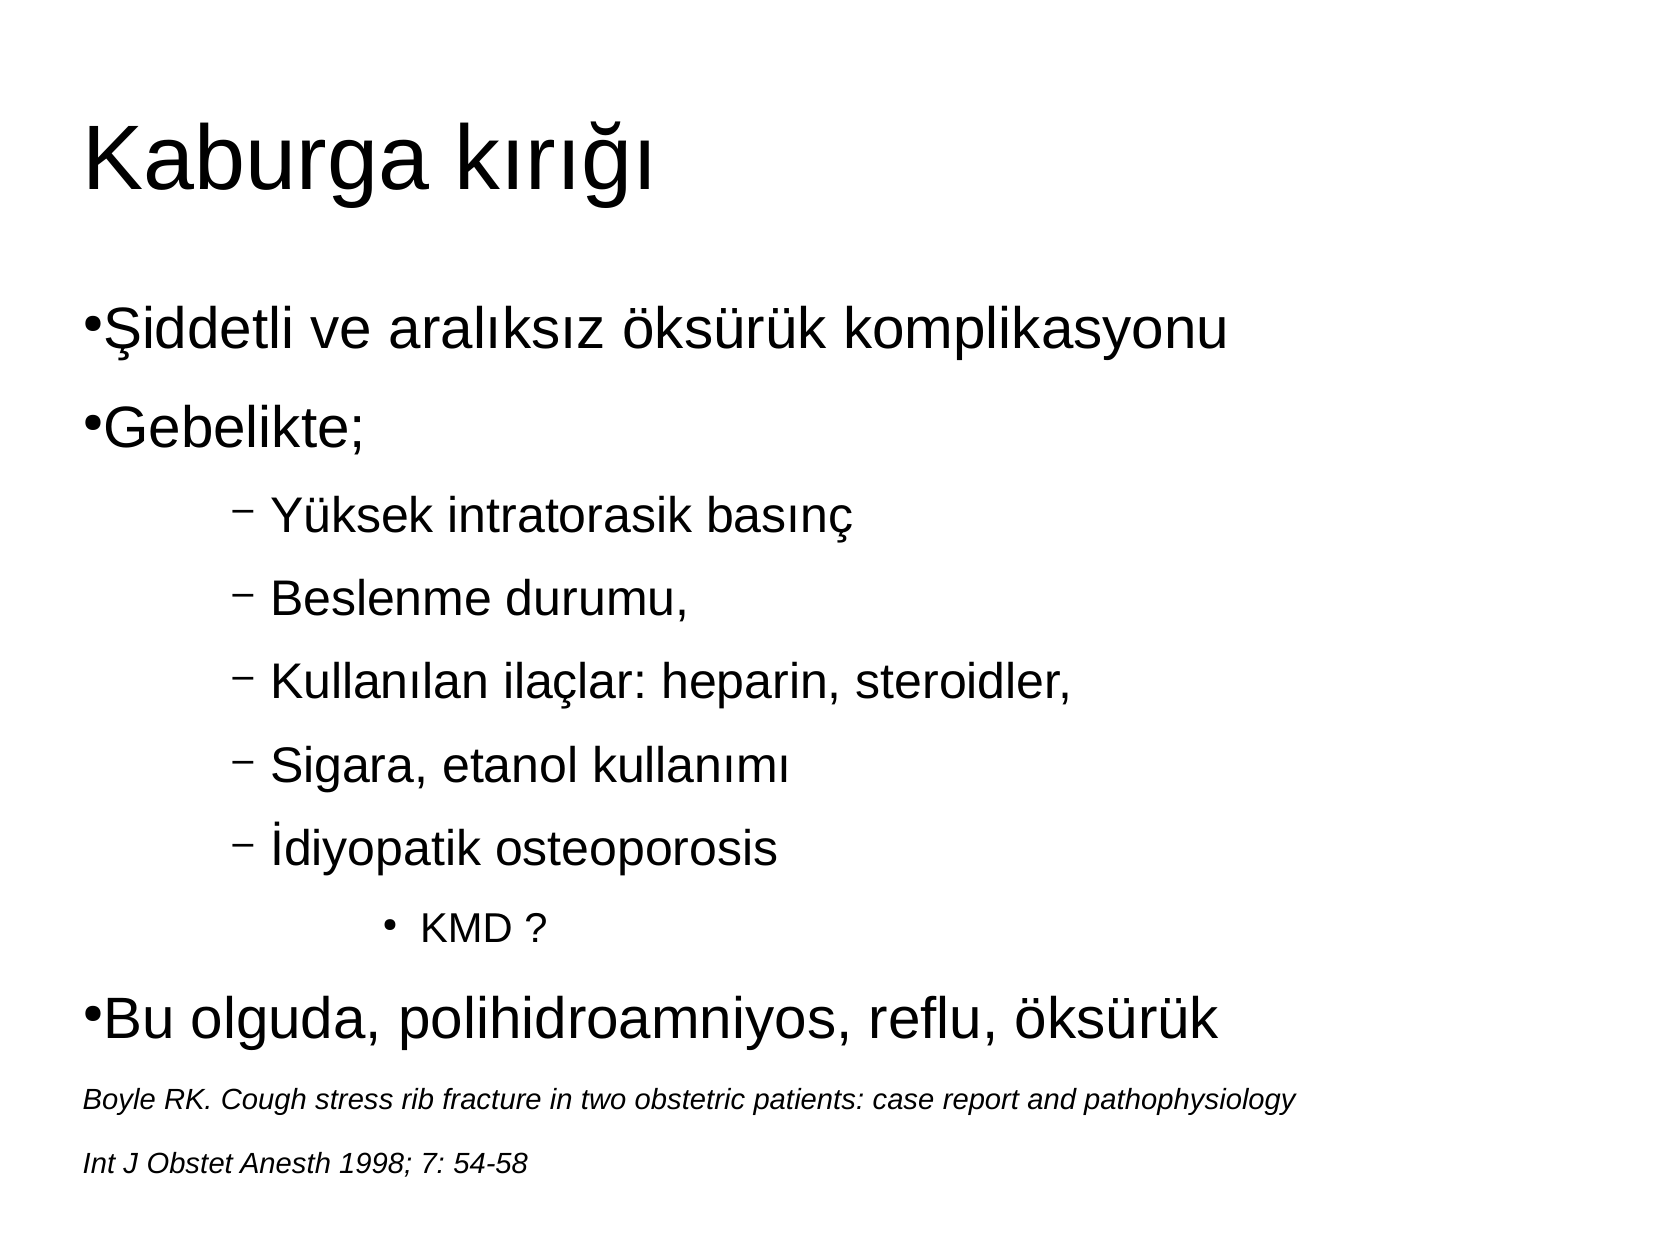

# Kaburga kırığı
Şiddetli ve aralıksız öksürük komplikasyonu
Gebelikte;
Yüksek intratorasik basınç
Beslenme durumu,
Kullanılan ilaçlar: heparin, steroidler,
Sigara, etanol kullanımı
İdiyopatik osteoporosis
KMD ?
Bu olguda, polihidroamniyos, reflu, öksürük
Boyle RK. Cough stress rib fracture in two obstetric patients: case report and pathophysiology
Int J Obstet Anesth 1998; 7: 54-58